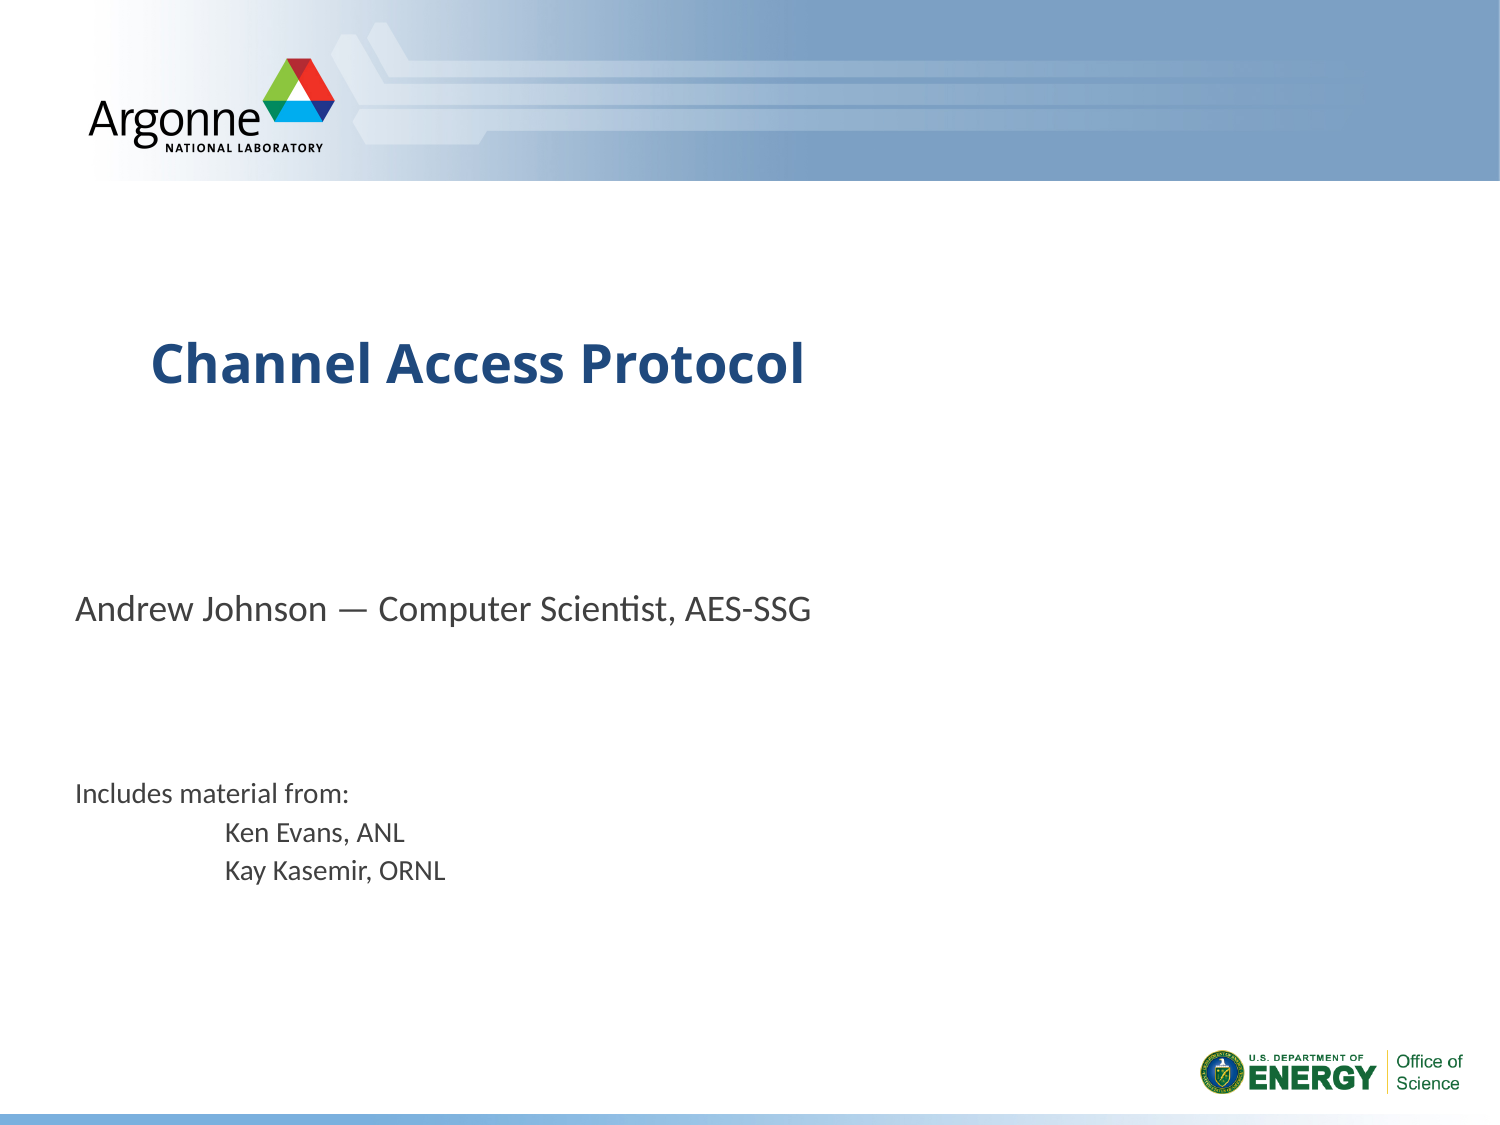

# Channel Access Protocol
Andrew Johnson — Computer Scientist, AES-SSG
Includes material from:
	Ken Evans, ANL
	Kay Kasemir, ORNL